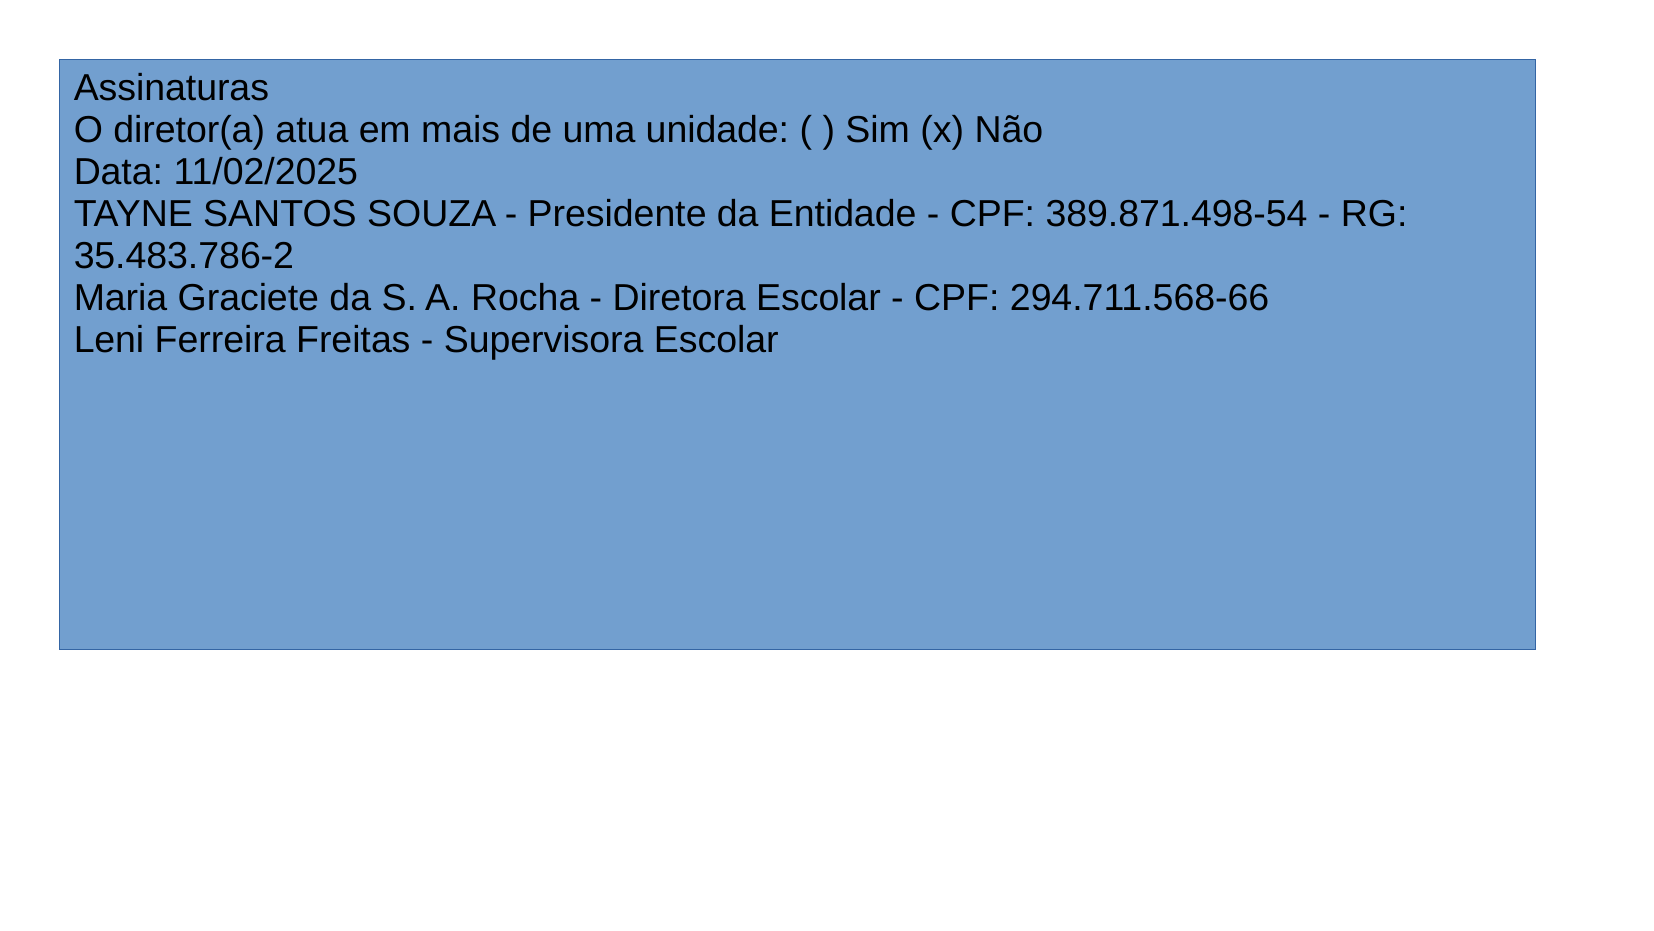

Assinaturas
O diretor(a) atua em mais de uma unidade: ( ) Sim (x) Não
Data: 11/02/2025
TAYNE SANTOS SOUZA - Presidente da Entidade - CPF: 389.871.498-54 - RG: 35.483.786-2
Maria Graciete da S. A. Rocha - Diretora Escolar - CPF: 294.711.568-66
Leni Ferreira Freitas - Supervisora Escolar